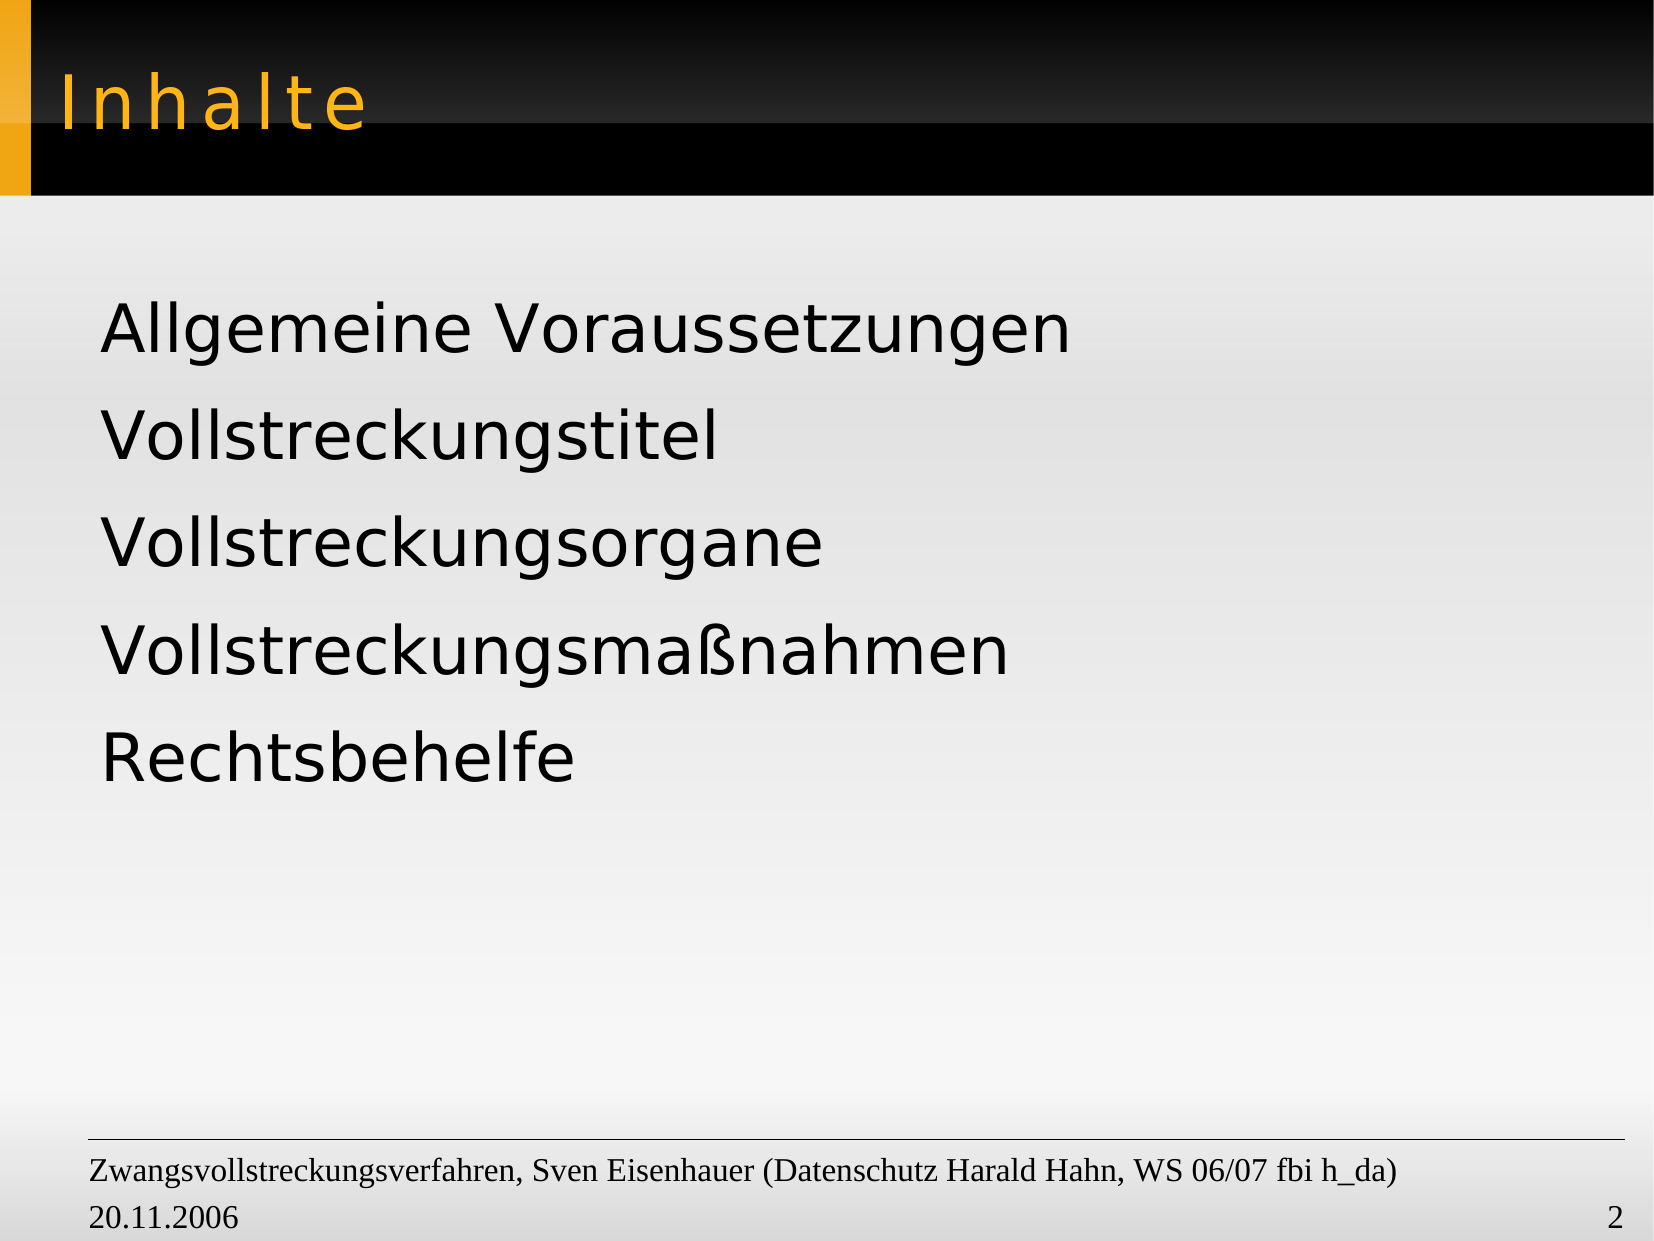

# Inhalte
Allgemeine Voraussetzungen
Vollstreckungstitel
Vollstreckungsorgane
Vollstreckungsmaßnahmen
Rechtsbehelfe
Zwangsvollstreckungsverfahren, Sven Eisenhauer (Datenschutz Harald Hahn, WS 06/07 fbi h_da)
20.11.2006
2